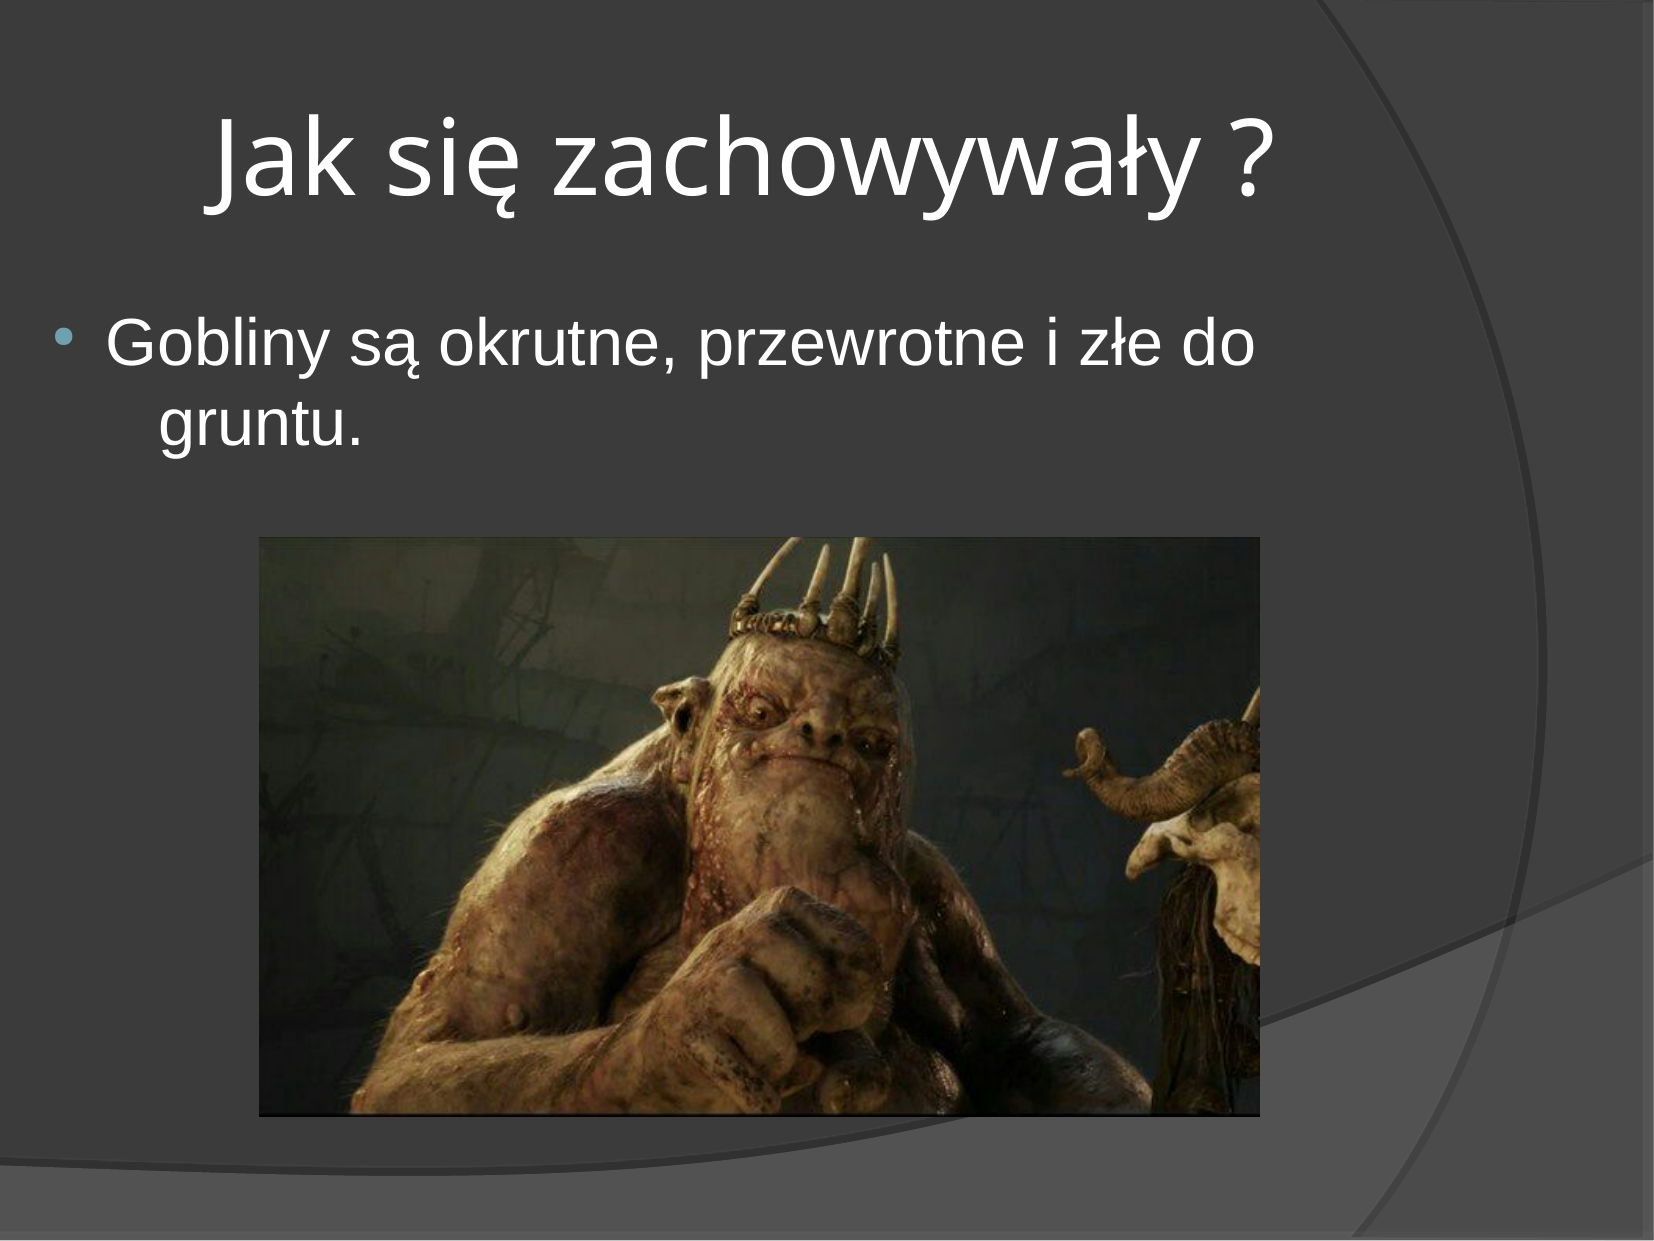

# Jak się zachowywały ?
Gobliny są okrutne, przewrotne i złe do gruntu.